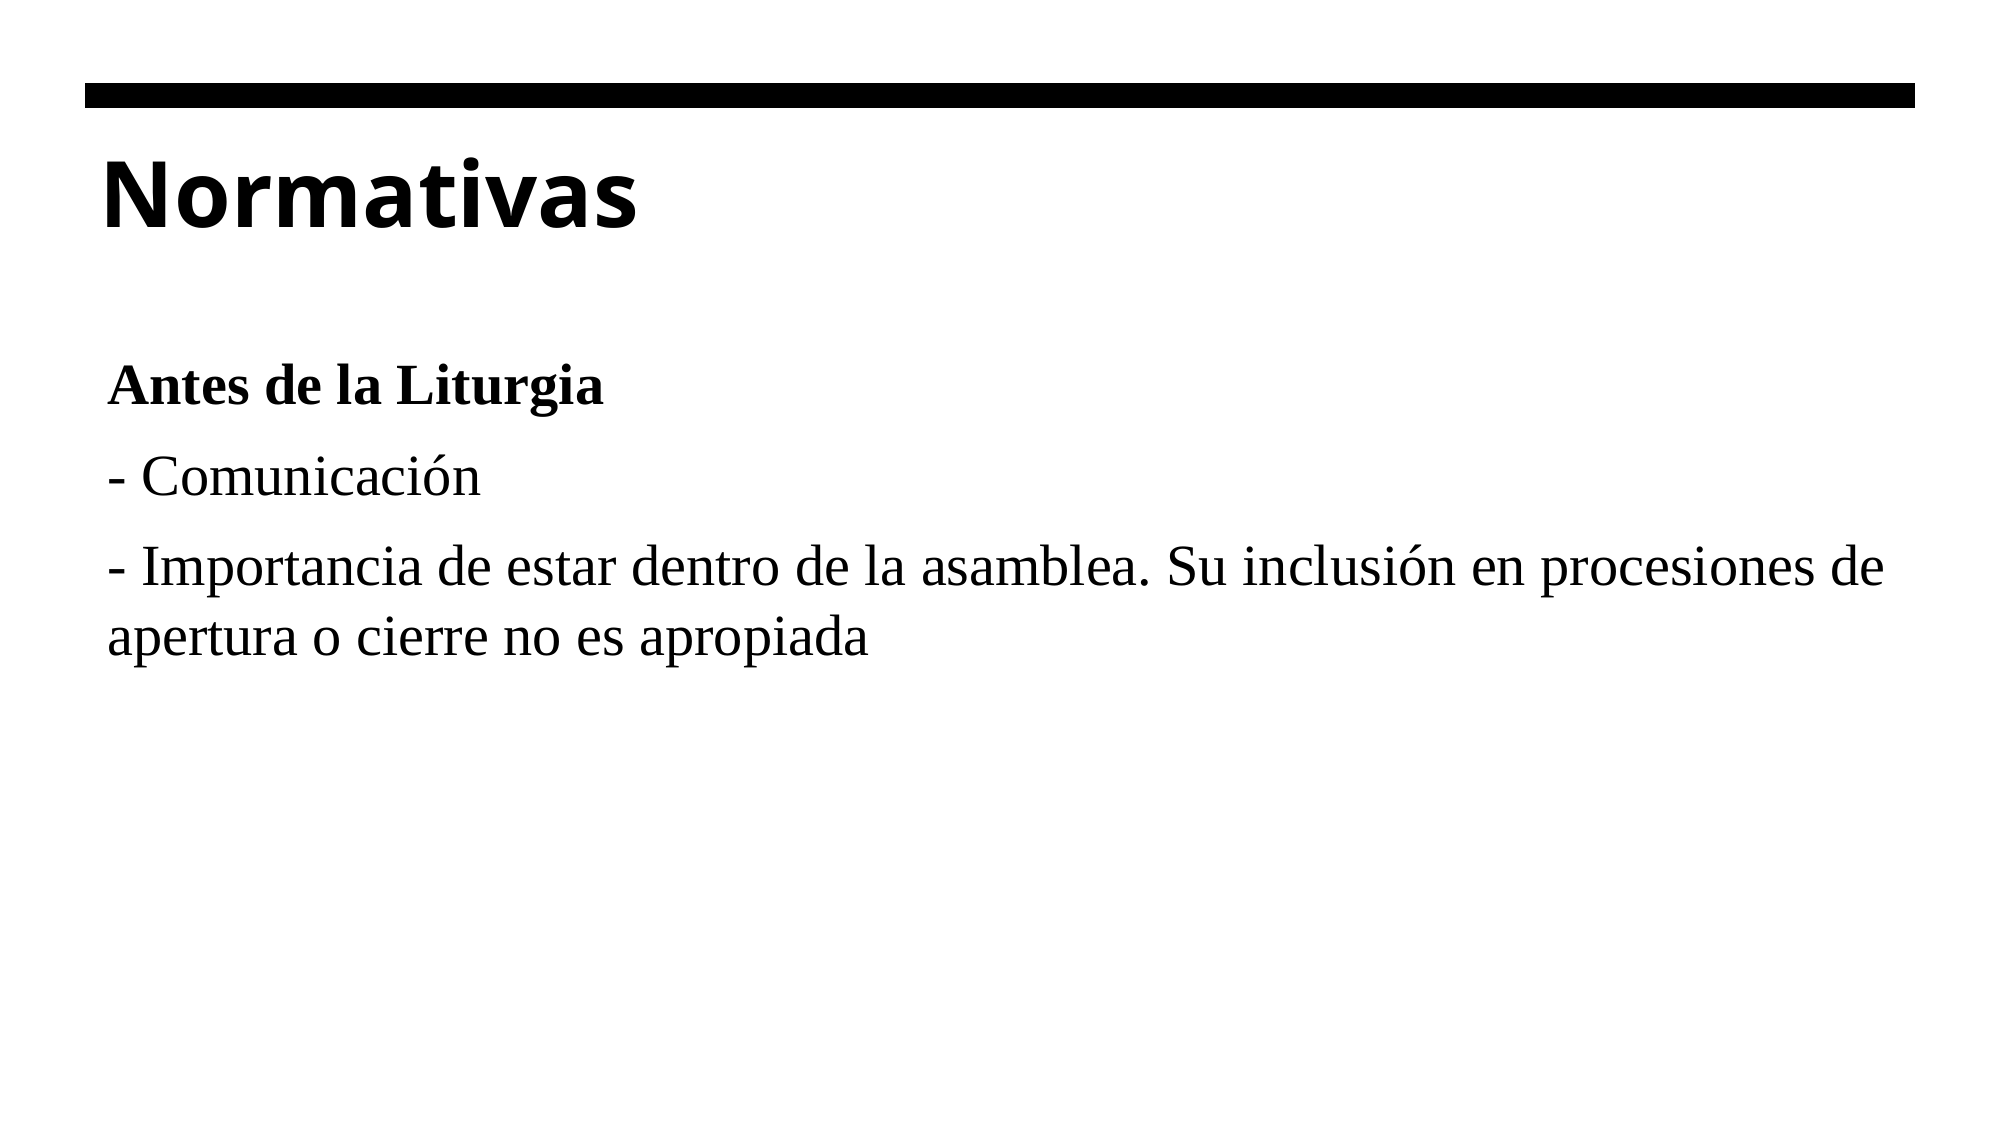

# Normativas
Antes de la Liturgia
- Comunicación
- Importancia de estar dentro de la asamblea. Su inclusión en procesiones de apertura o cierre no es apropiada